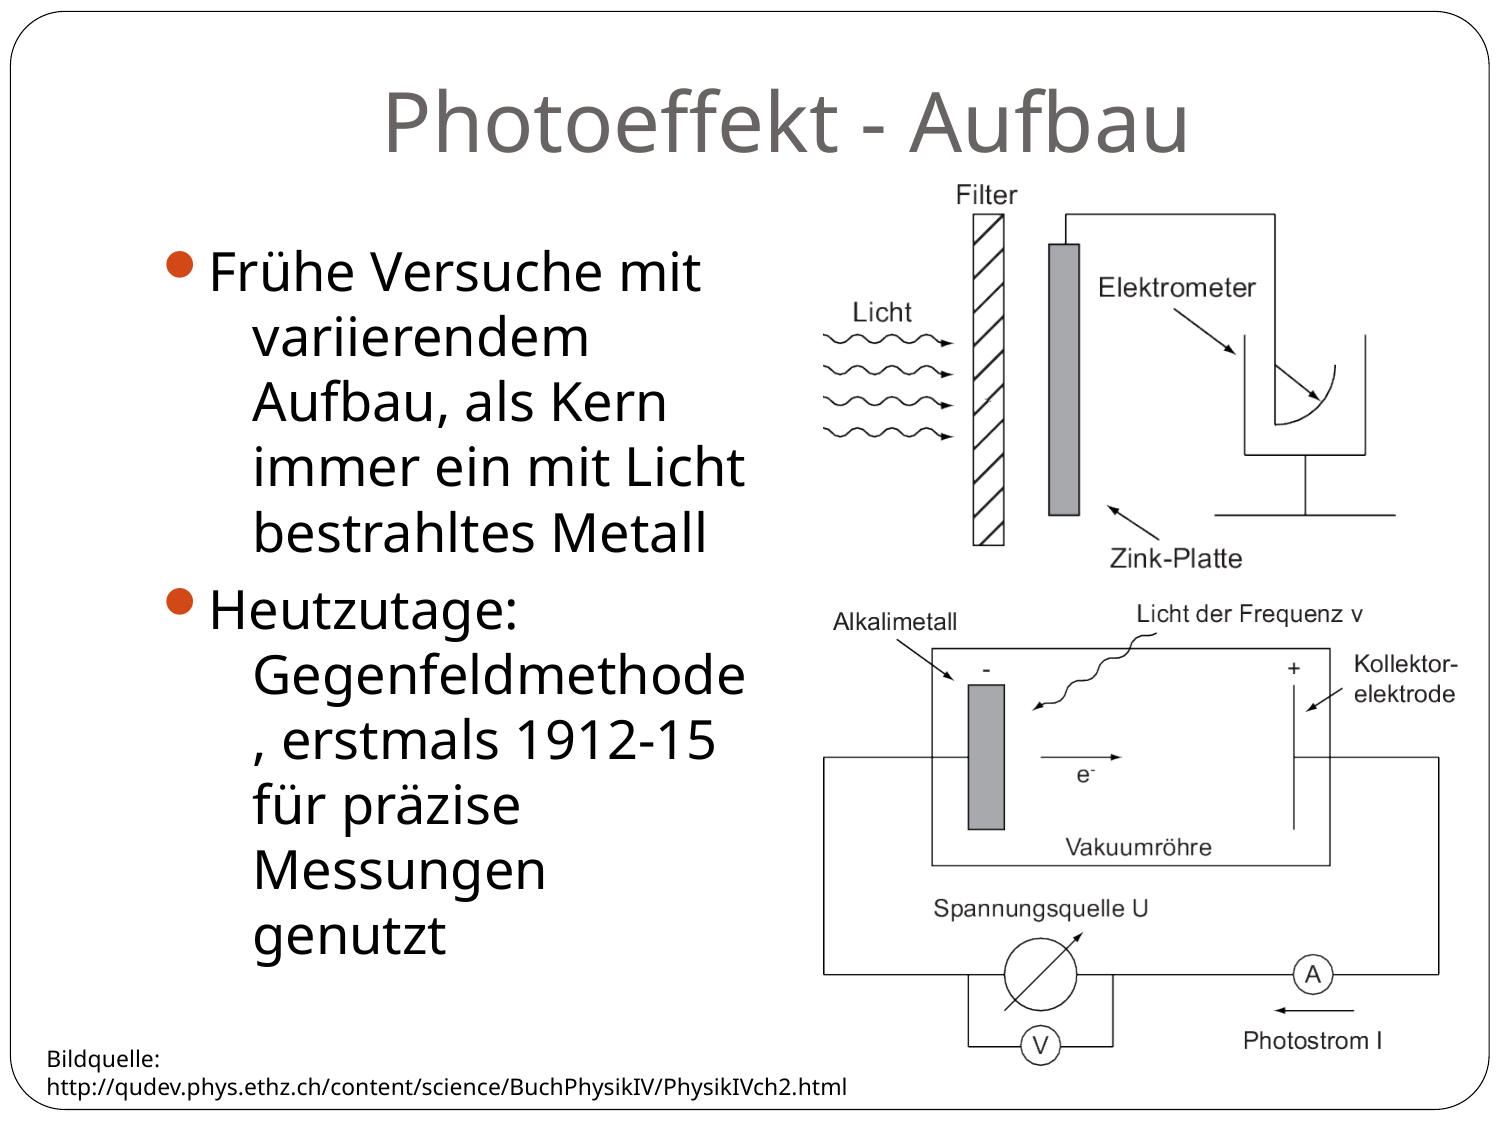

# Photoeffekt - Aufbau
Frühe Versuche mit variierendem Aufbau, als Kern immer ein mit Licht bestrahltes Metall
Heutzutage: Gegenfeldmethode, erstmals 1912-15 für präzise Messungen genutzt
Bildquelle: http://qudev.phys.ethz.ch/content/science/BuchPhysikIV/PhysikIVch2.html